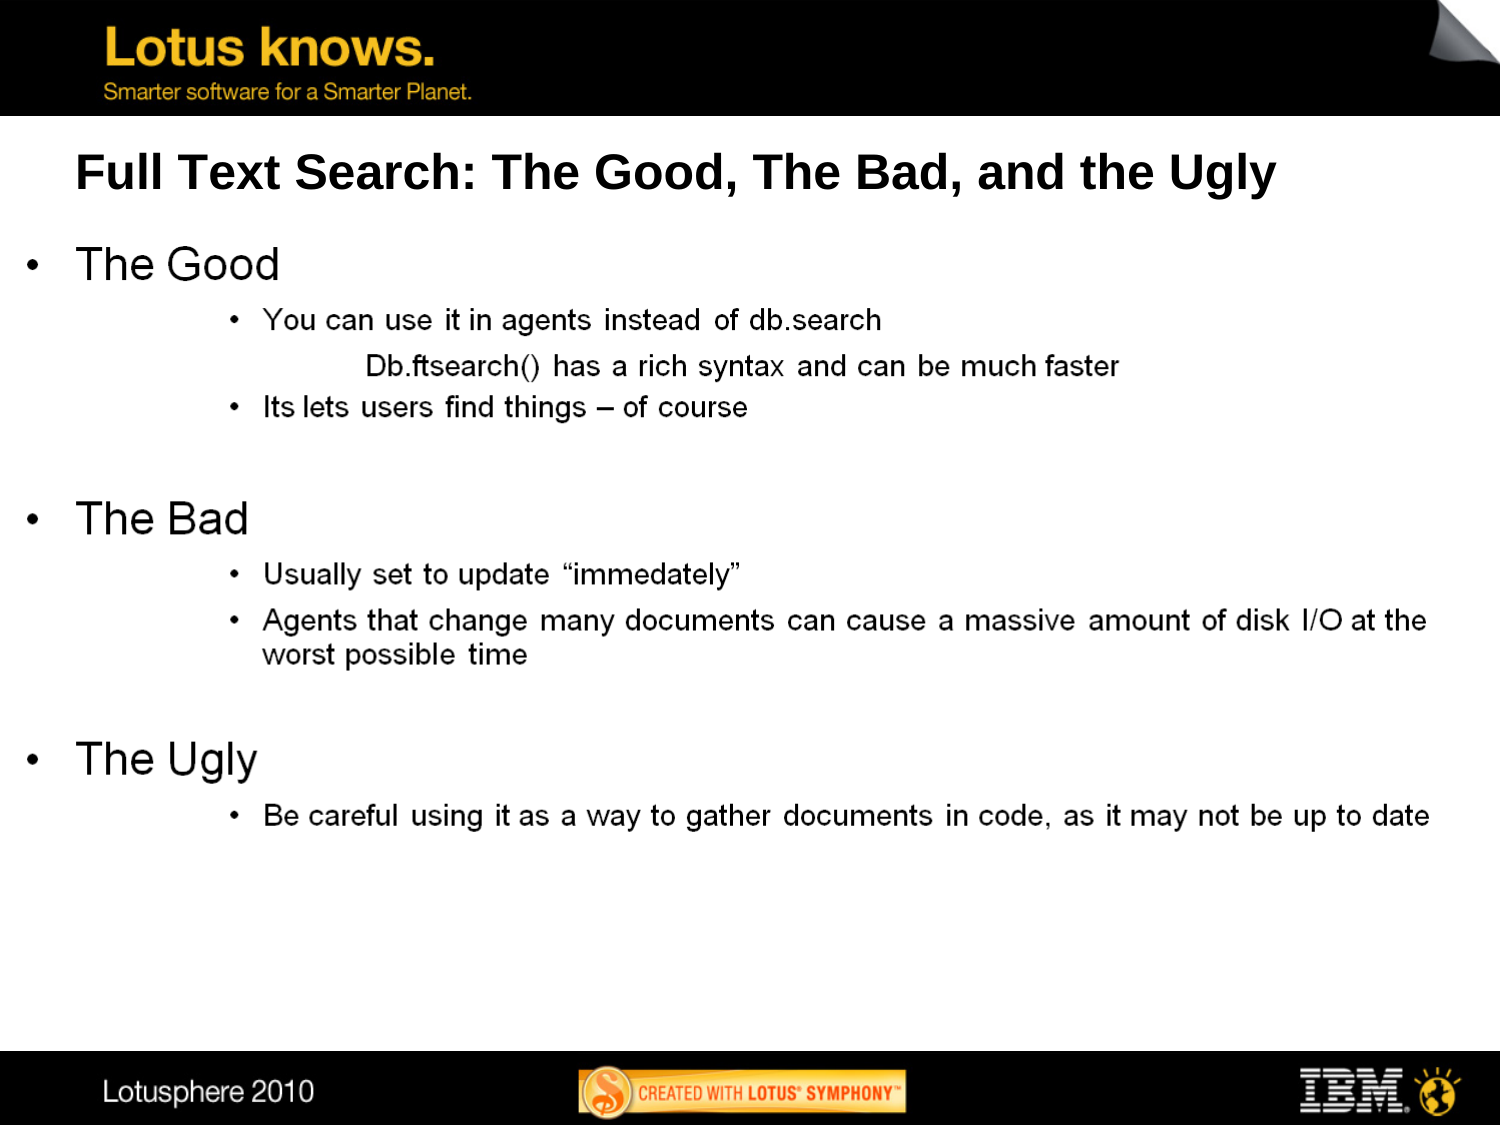

# Full Text Search: The Good, The Bad, and the Ugly